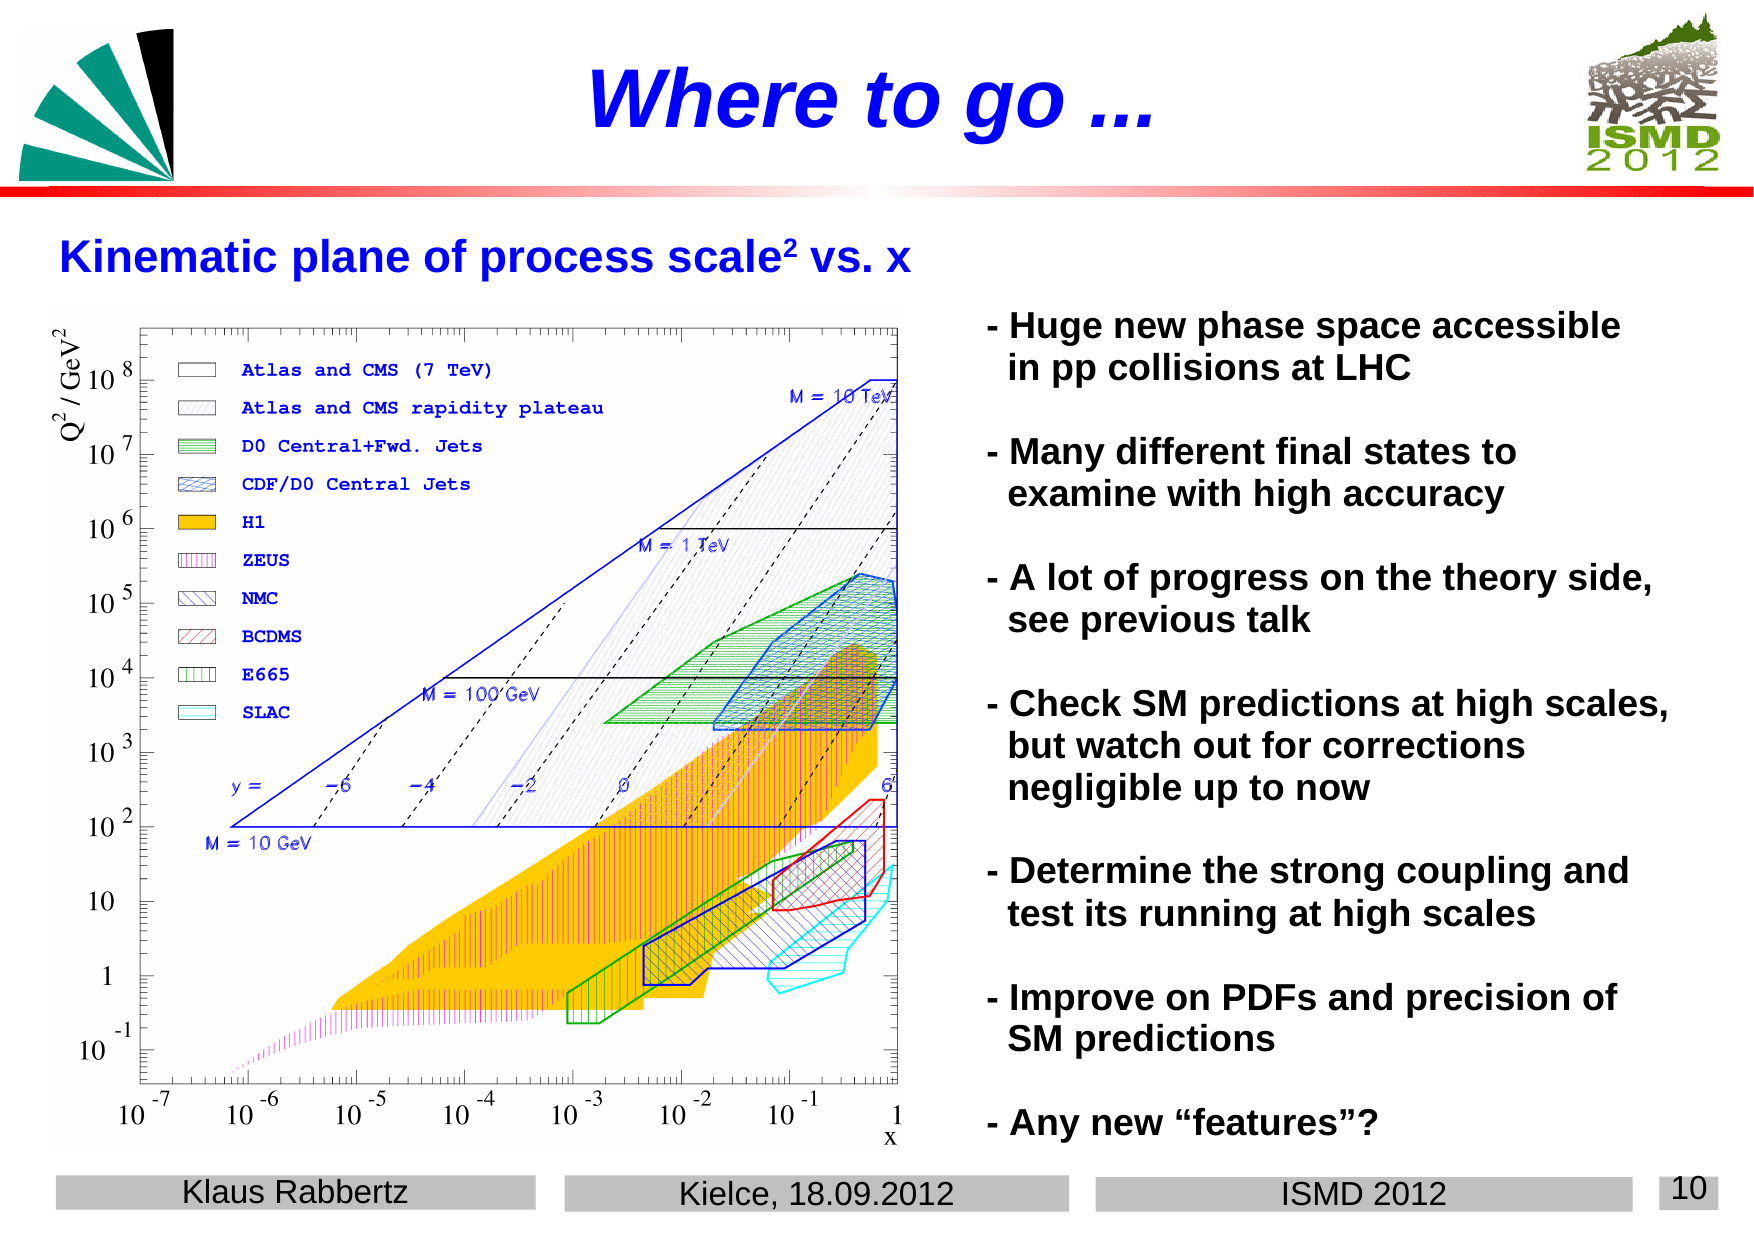

# Where to go ...
Kinematic plane of process scale2 vs. x
- Huge new phase space accessible
 in pp collisions at LHC
- Many different final states to
 examine with high accuracy
- A lot of progress on the theory side,
 see previous talk
- Check SM predictions at high scales,
 but watch out for corrections
 negligible up to now
- Determine the strong coupling and
 test its running at high scales
- Improve on PDFs and precision of
 SM predictions
- Any new “features”?